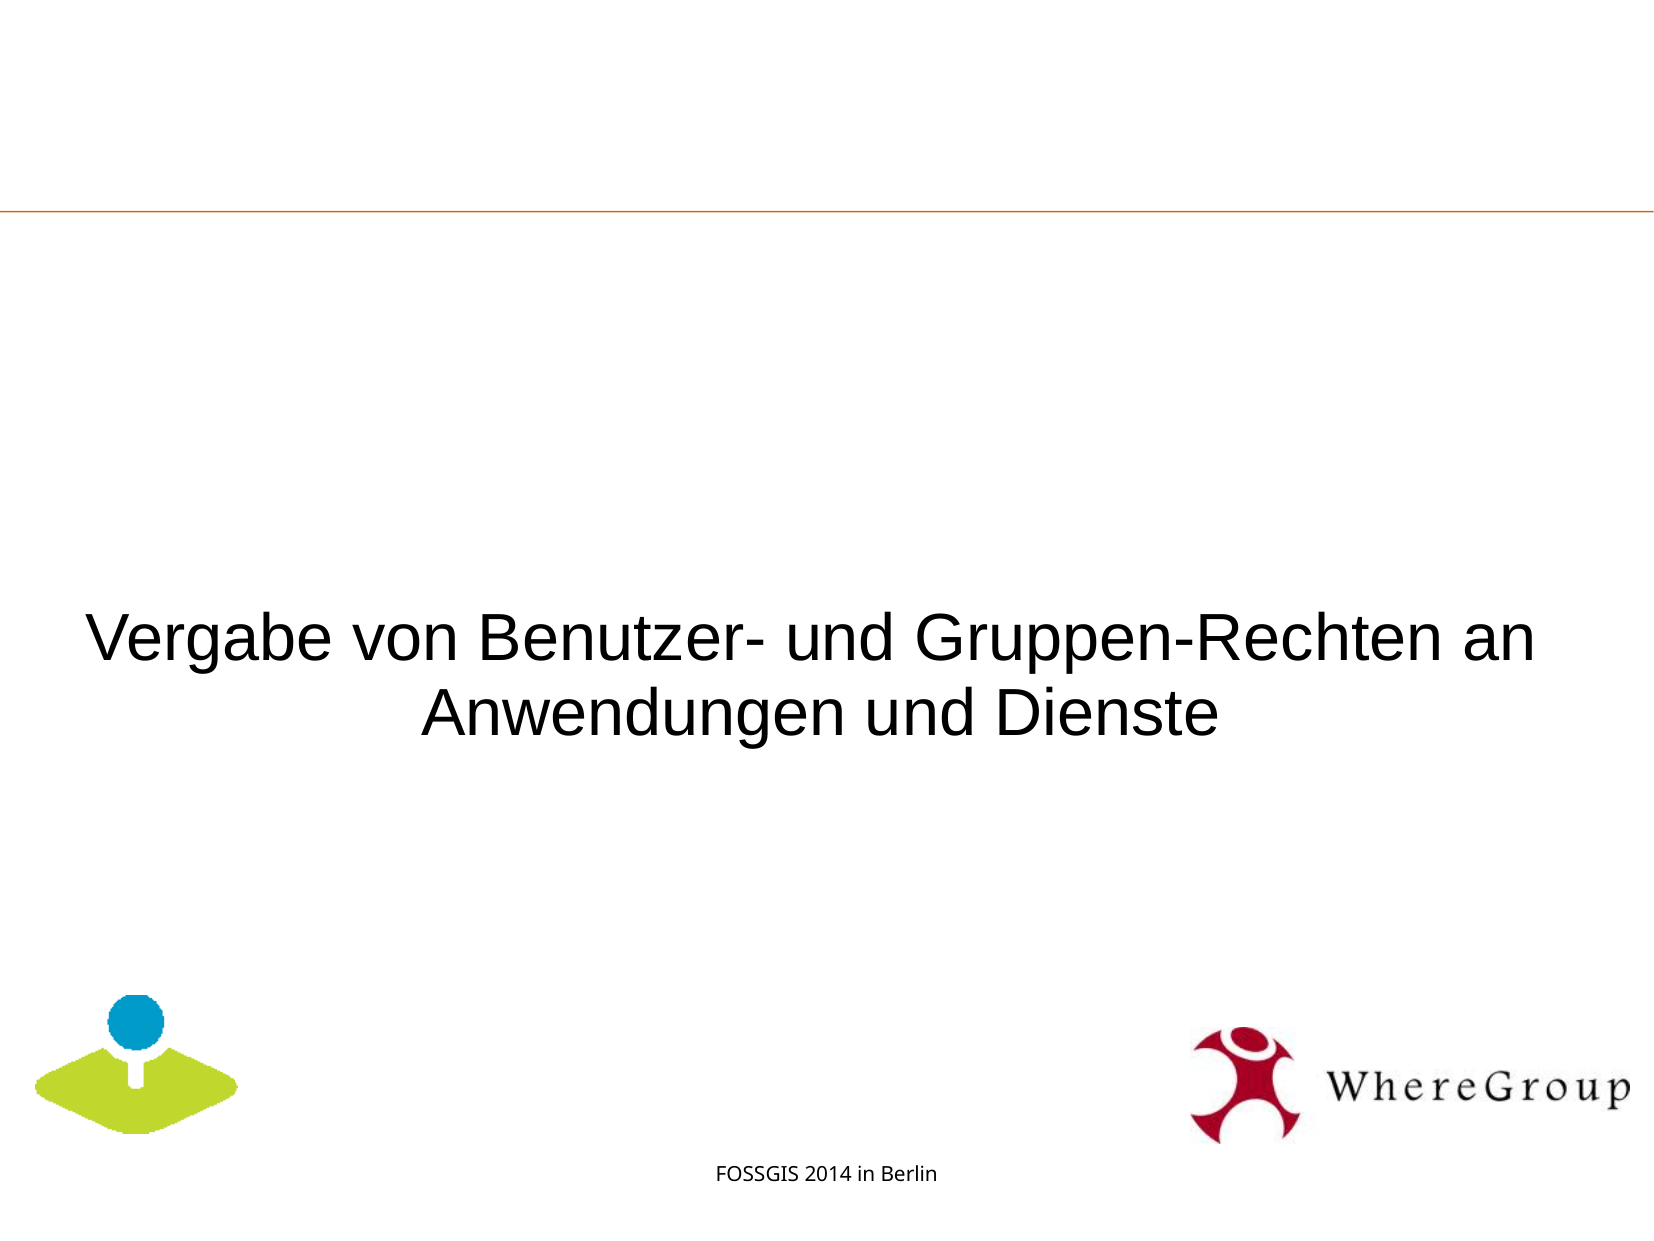

# Vergabe von Benutzer- und Gruppen-Rechten an
Anwendungen und Dienste
Mapbender - Einführung zum Mapbender Projekt (Astrid Ede)